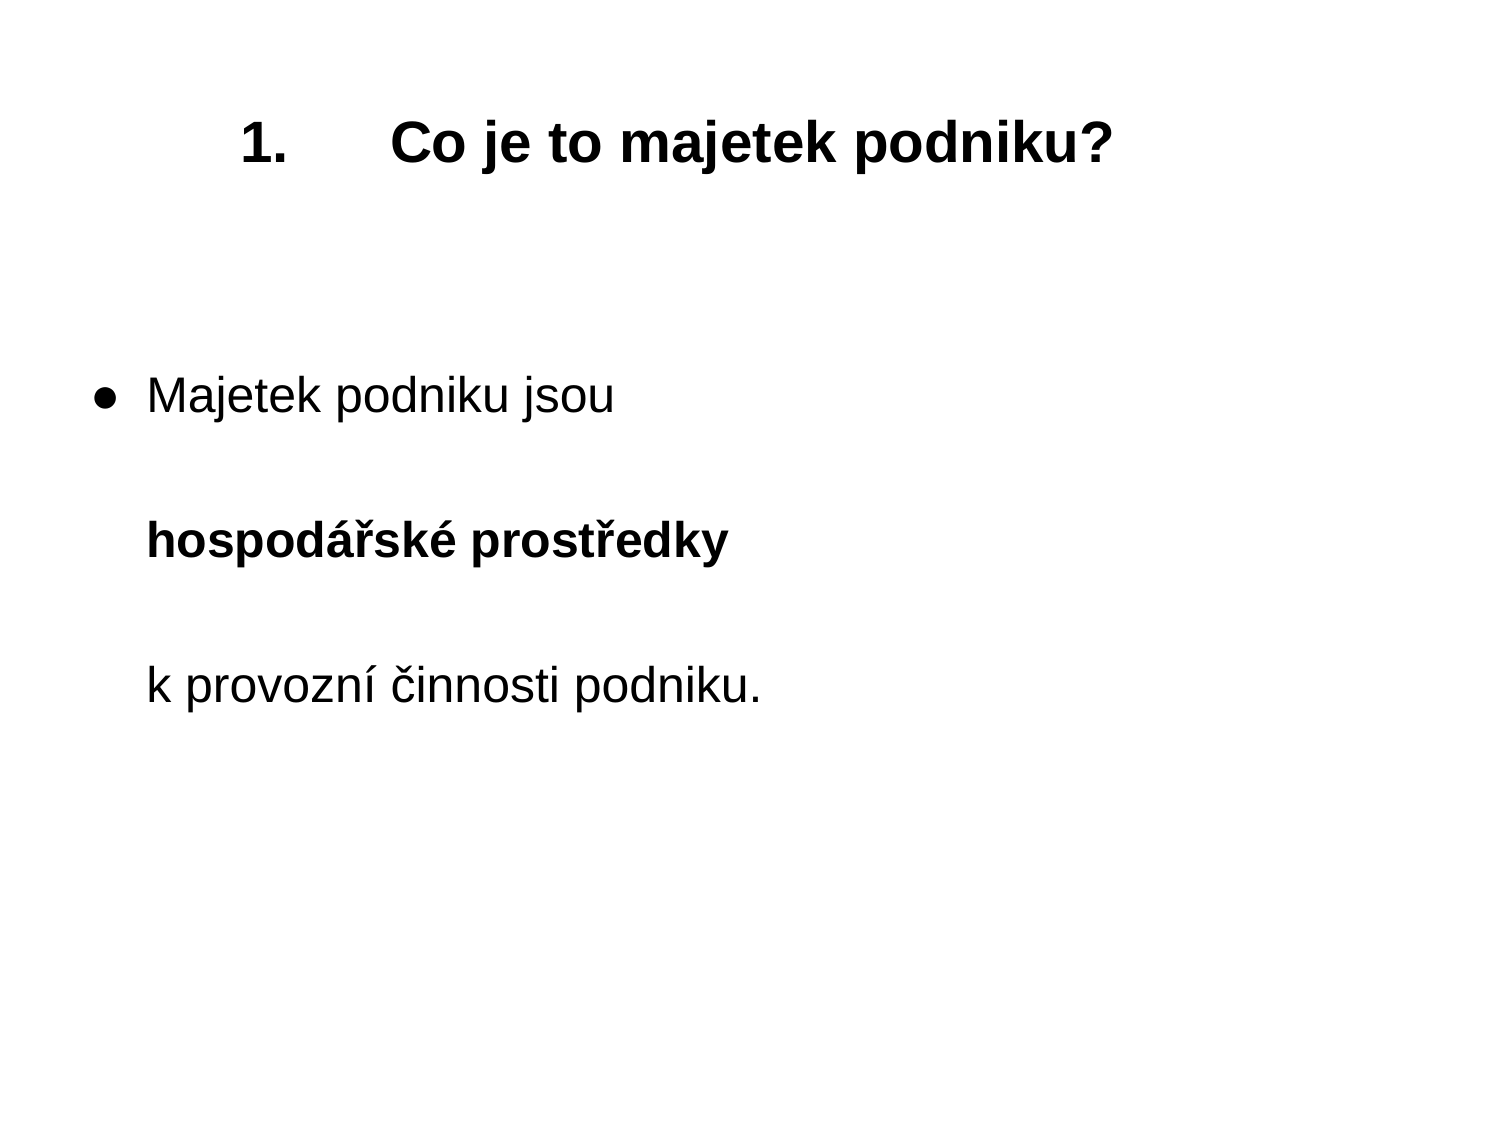

# 1.	Co je to majetek podniku?
●	Majetek podniku jsou
	hospodářské prostředky
	k provozní činnosti podniku.